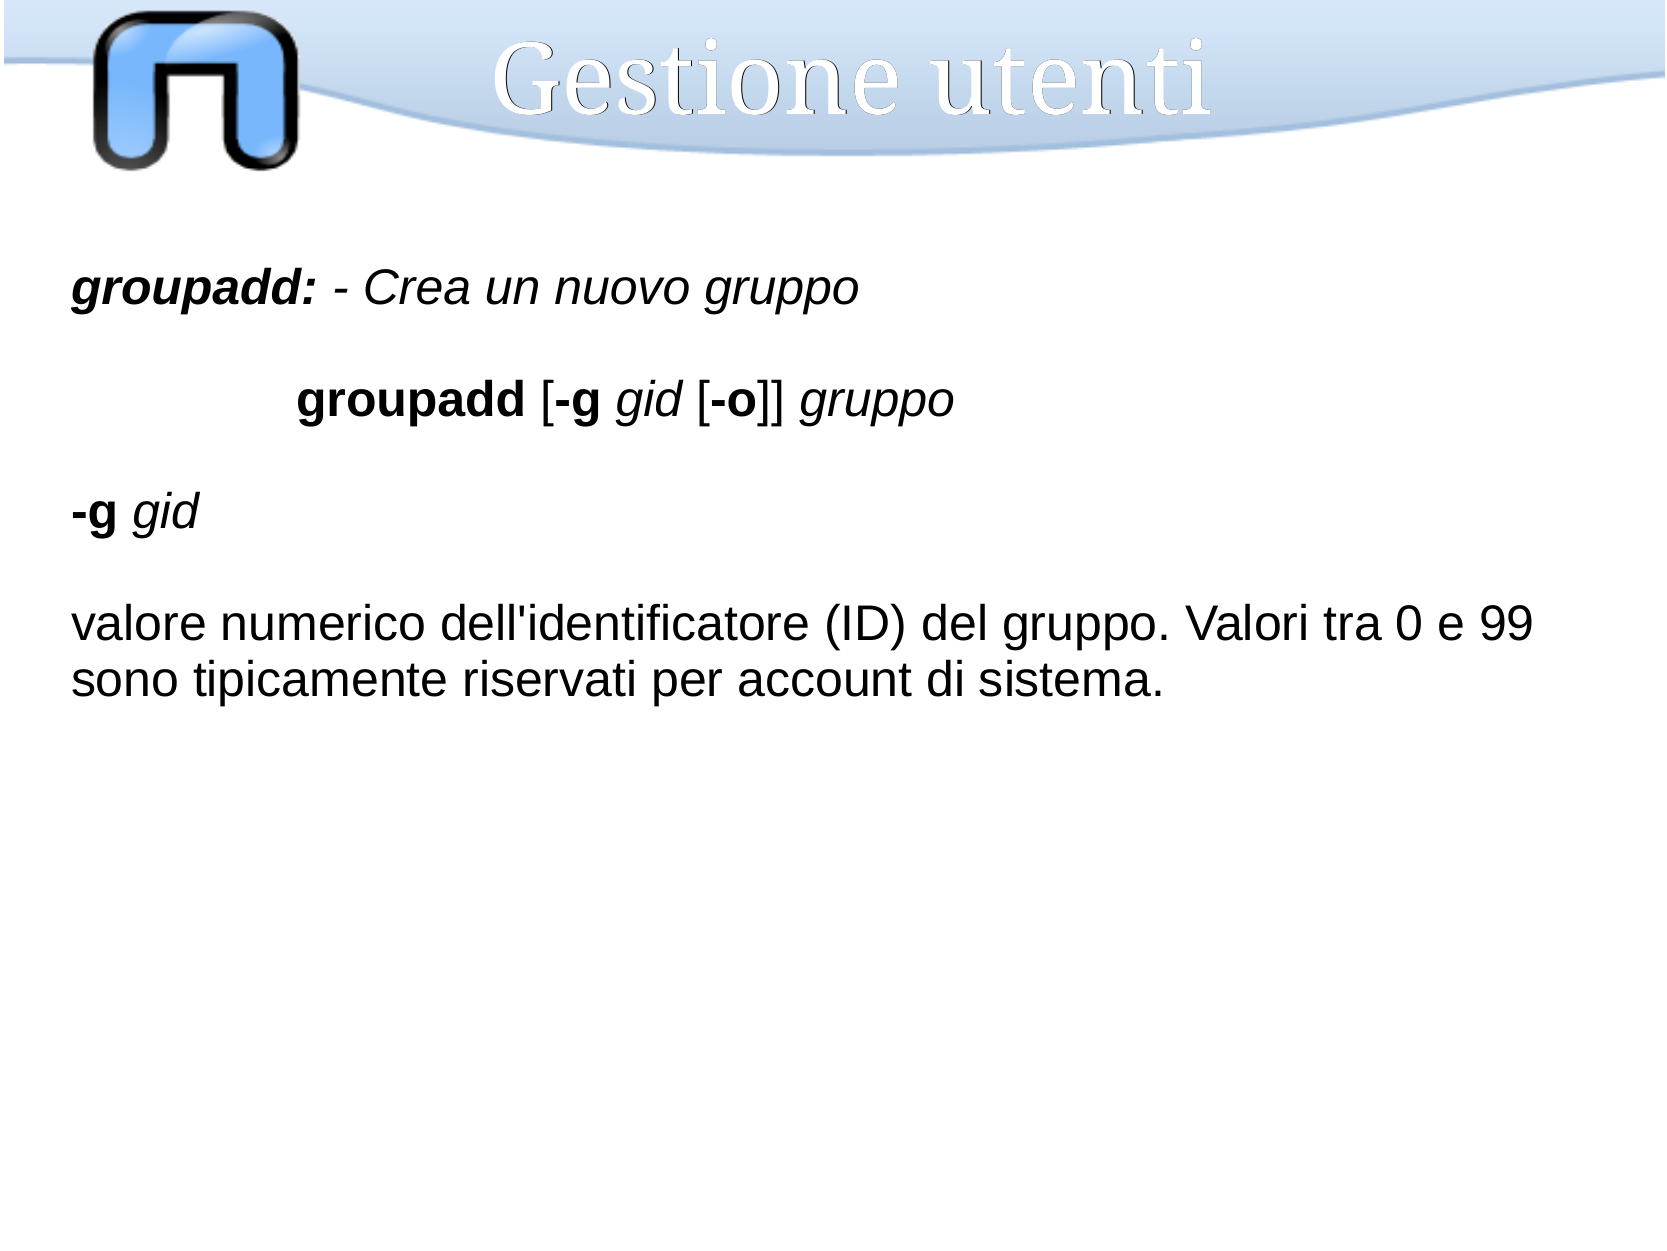

Gestione utenti
# groupadd: - Crea un nuovo gruppo
groupadd [-g gid [-o]] gruppo
-g gid
valore numerico dell'identificatore (ID) del gruppo. Valori tra 0 e 99 sono tipicamente riservati per account di sistema.